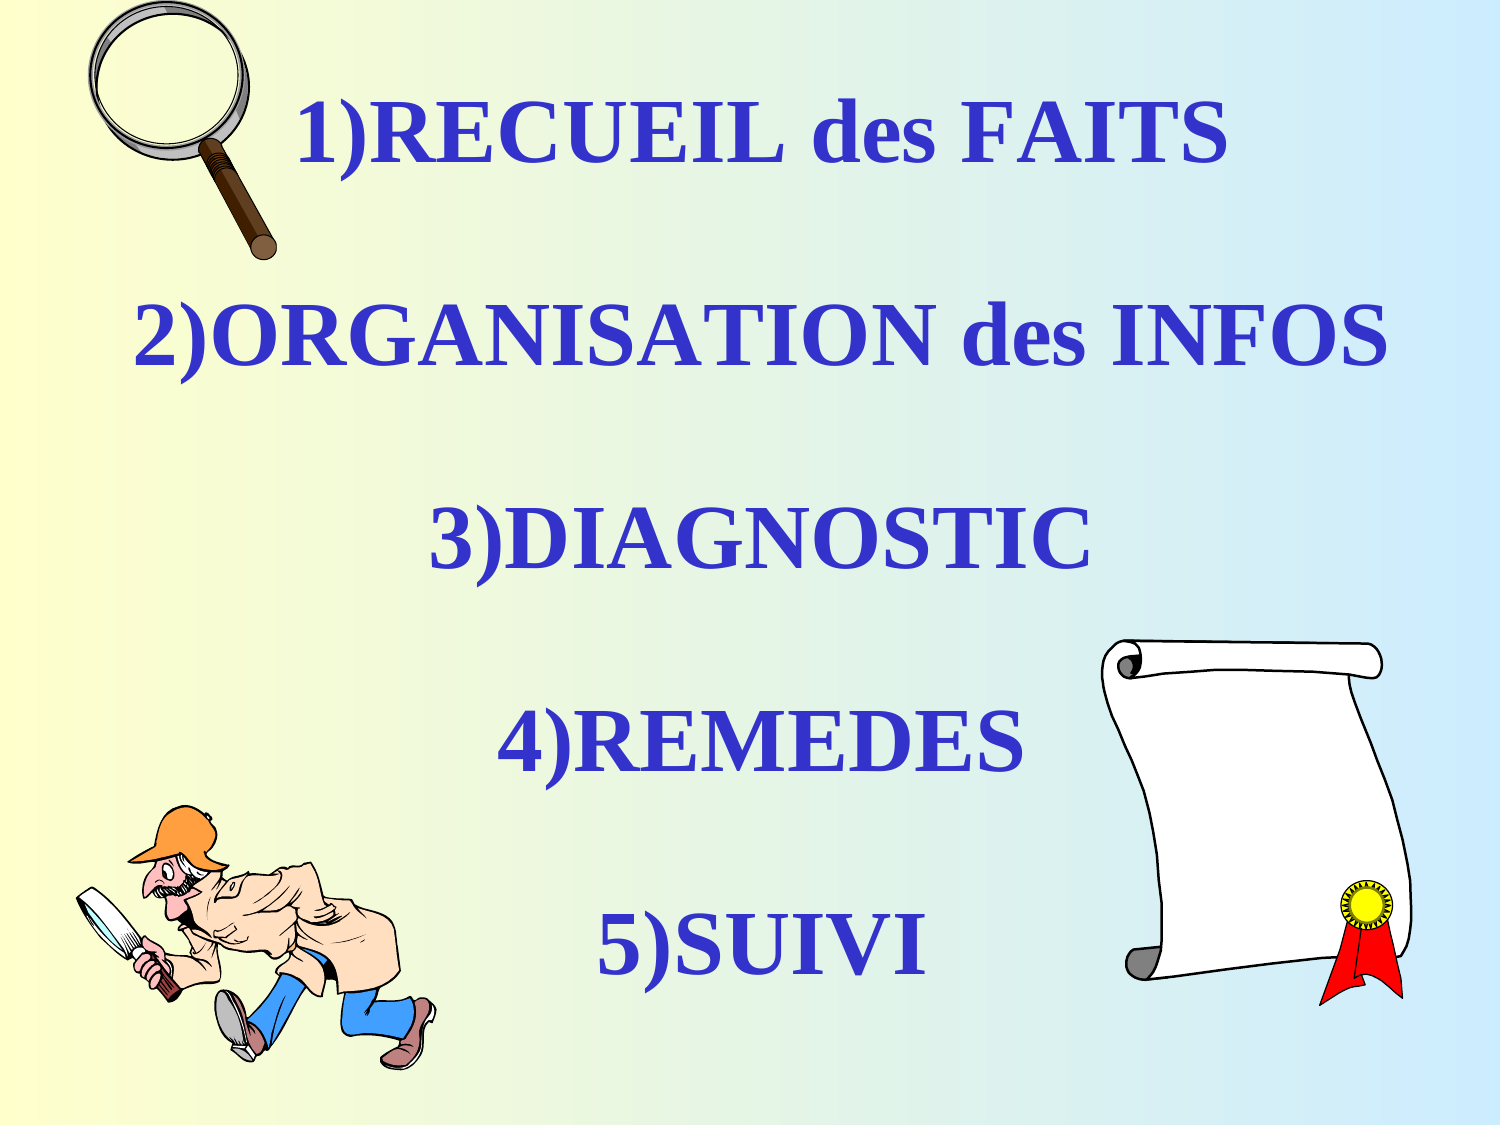

# 1)RECUEIL des FAITS 2)ORGANISATION des INFOS 3)DIAGNOSTIC 4)REMEDES 5)SUIVI